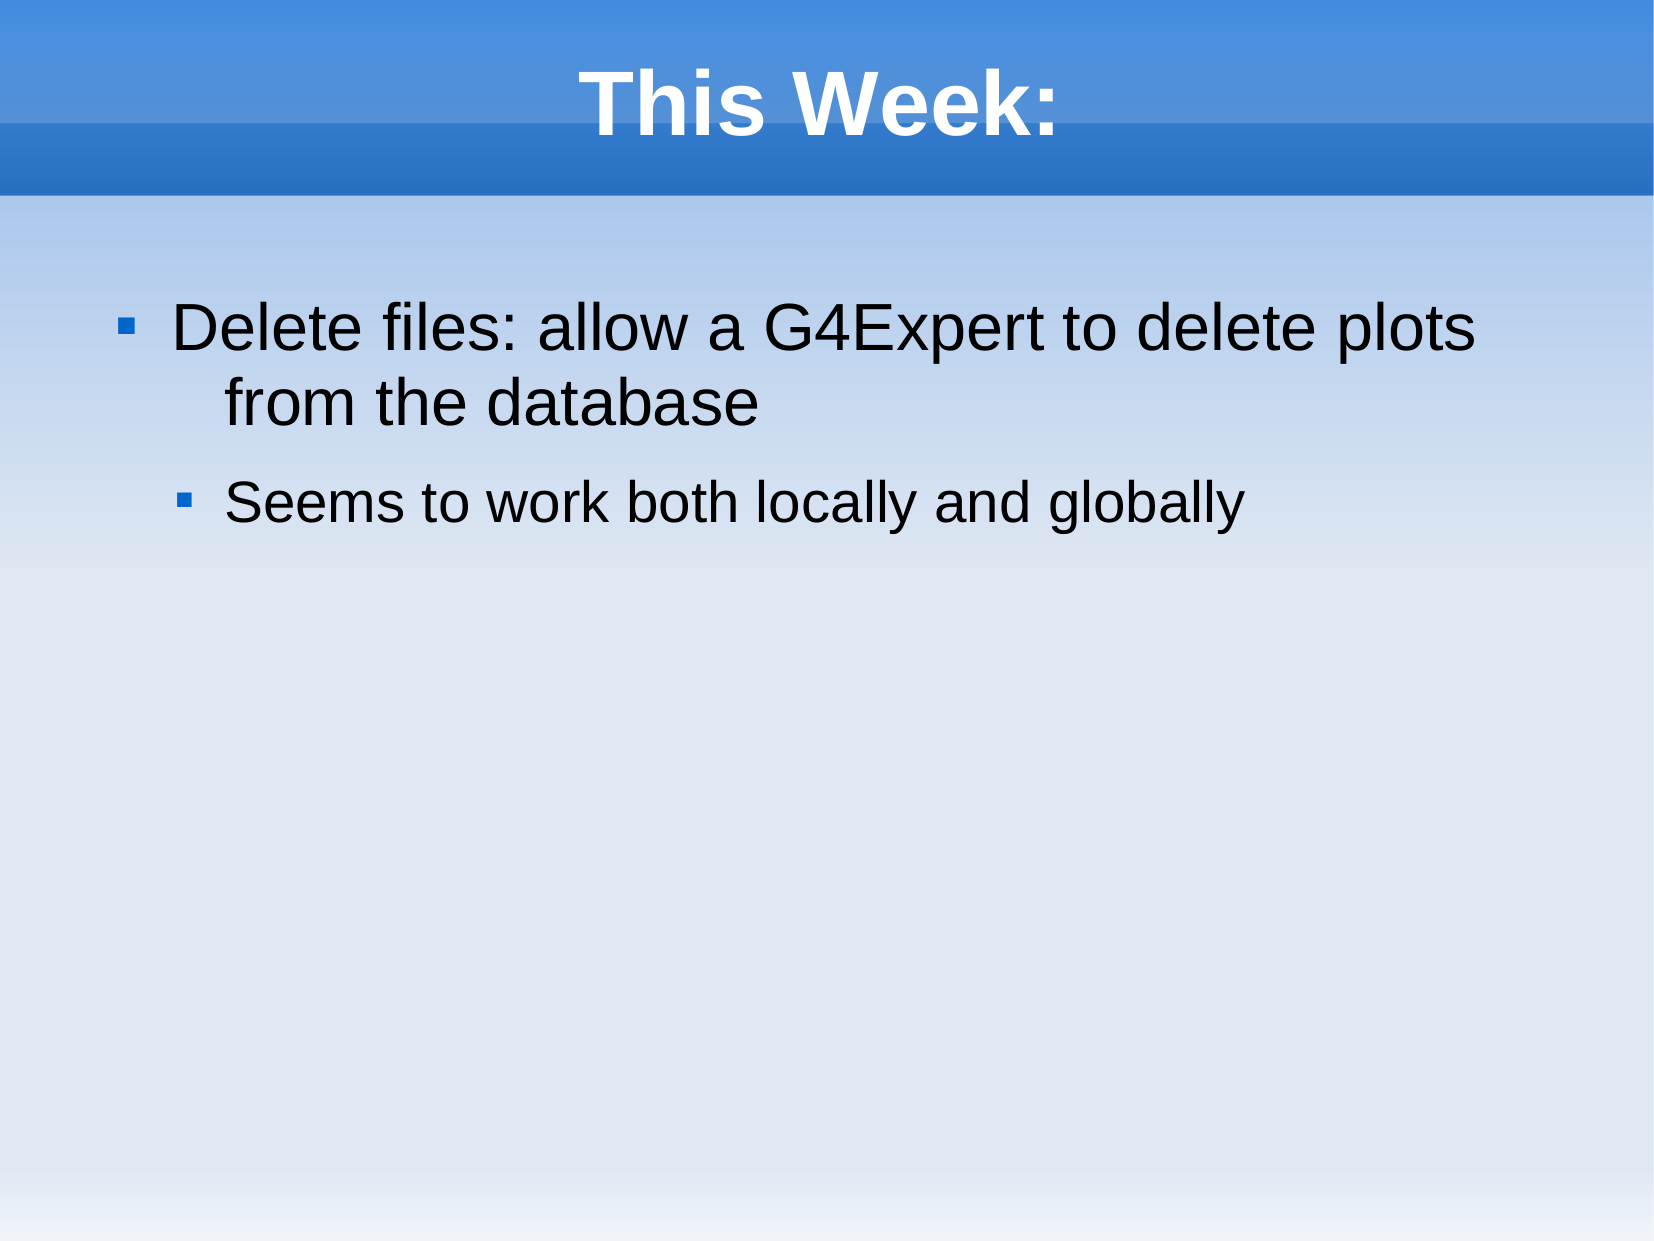

# This Week:
Delete files: allow a G4Expert to delete plots from the database
Seems to work both locally and globally